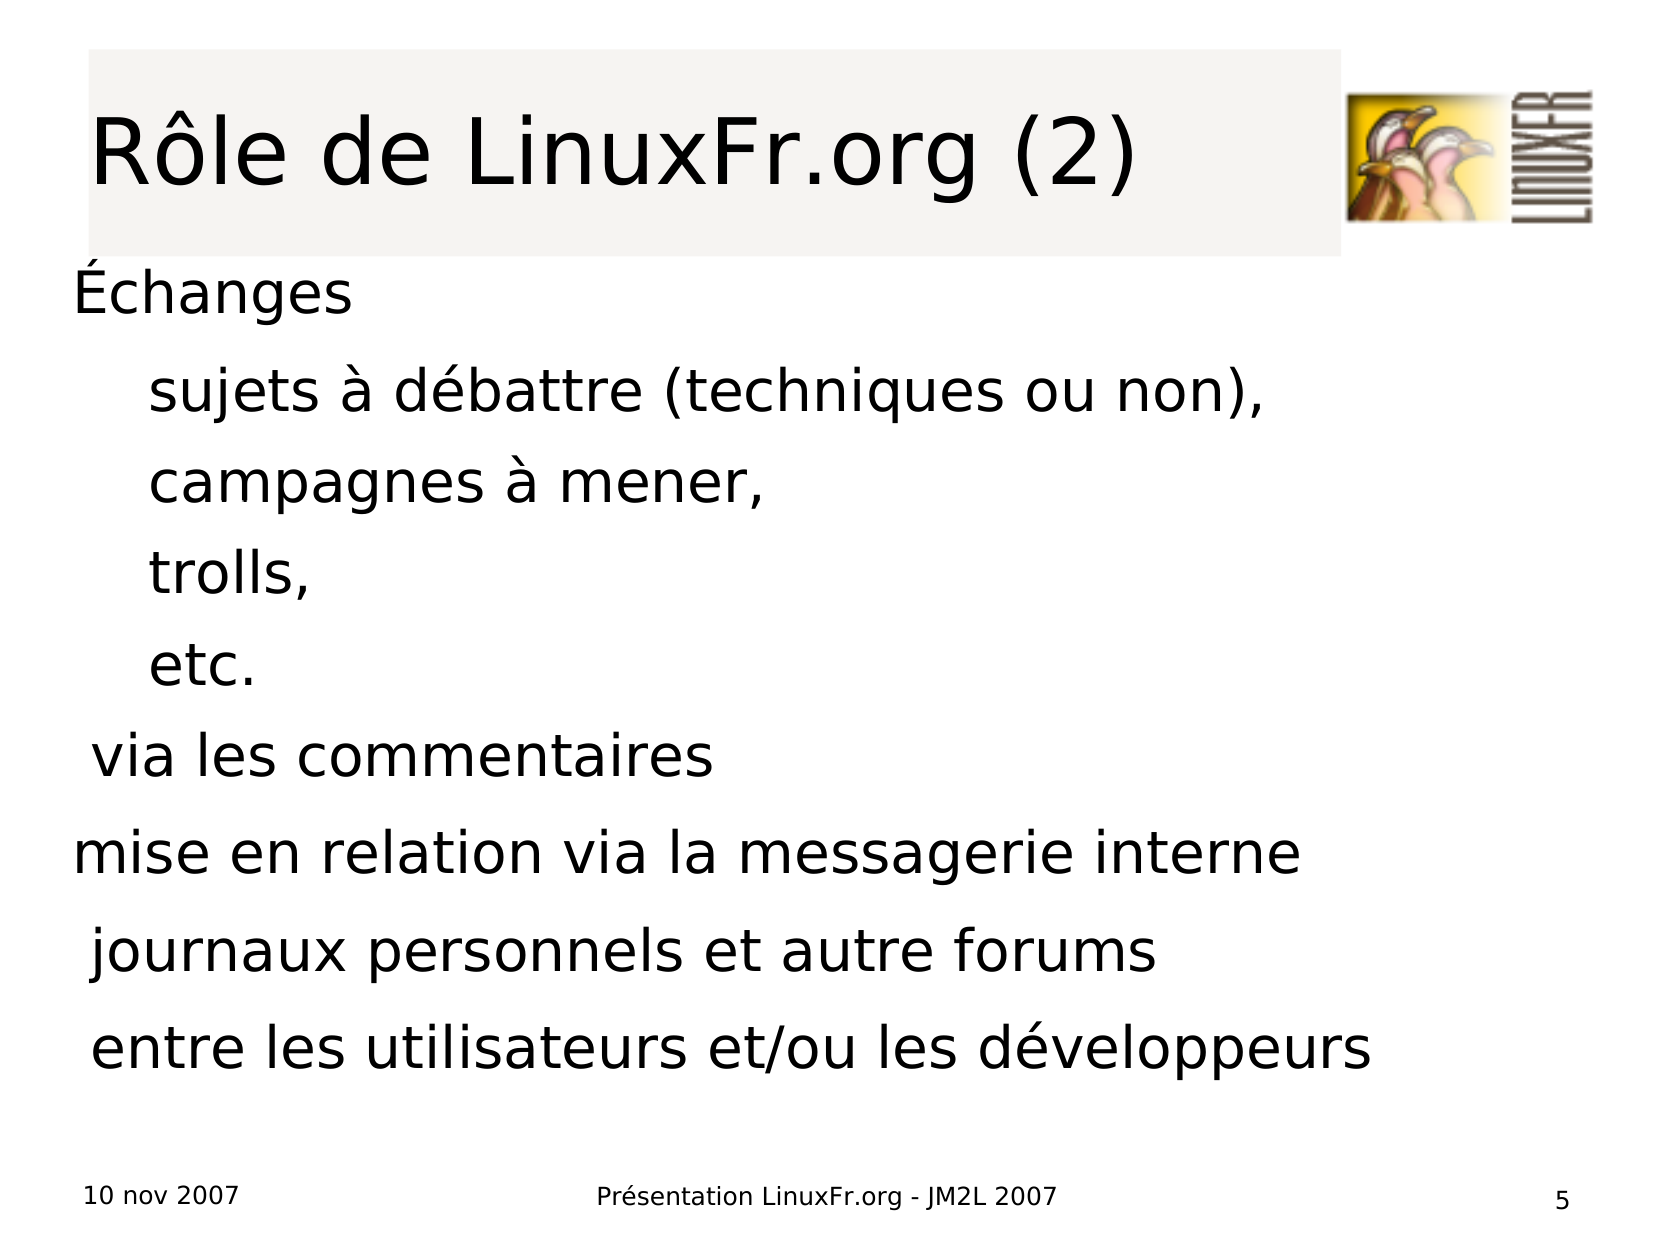

# Rôle de LinuxFr.org (2)
Échanges
sujets à débattre (techniques ou non),
campagnes à mener,
trolls,
etc.
 via les commentaires
mise en relation via la messagerie interne
 journaux personnels et autre forums
 entre les utilisateurs et/ou les développeurs
4665
10 nov 2007
Présentation LinuxFr.org - JM2L 2007
5